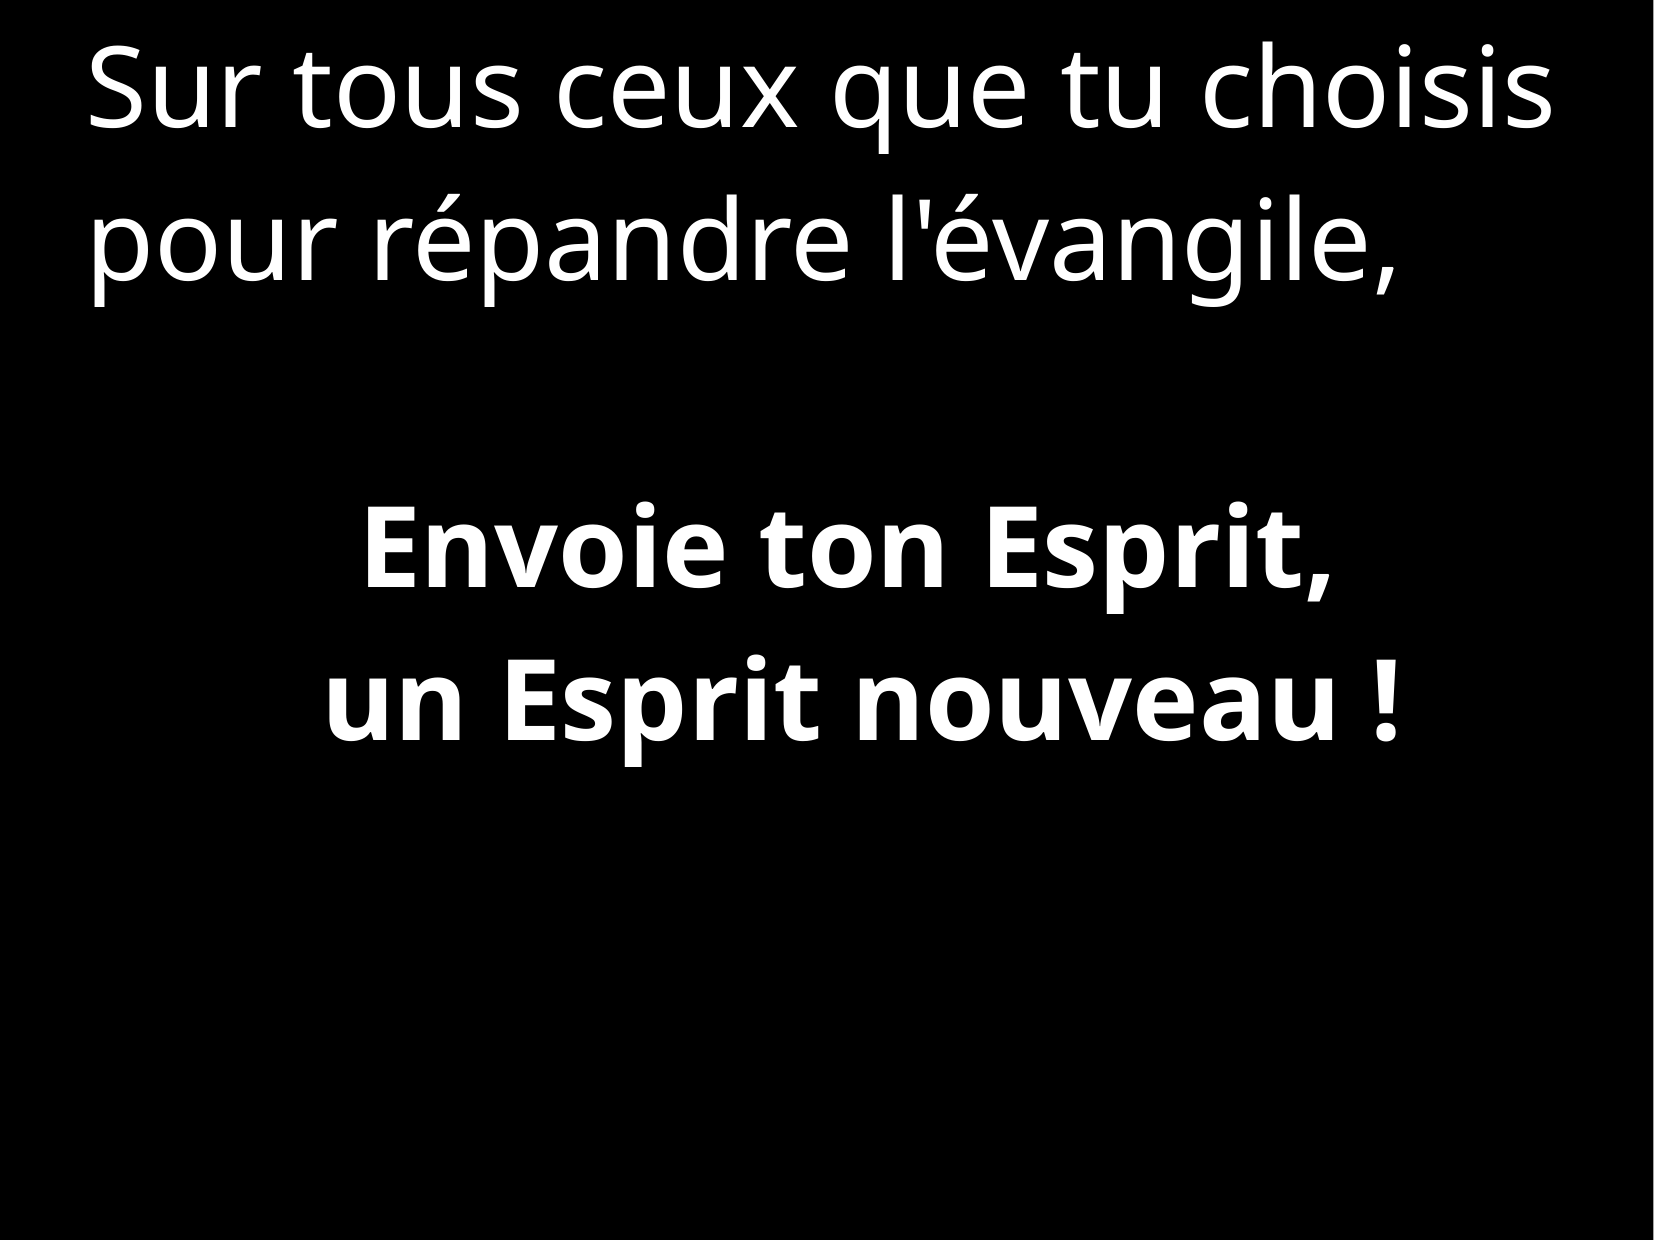

Sur tous ceux que tu choisis pour répandre l'évangile,
Envoie ton Esprit,
un Esprit nouveau !